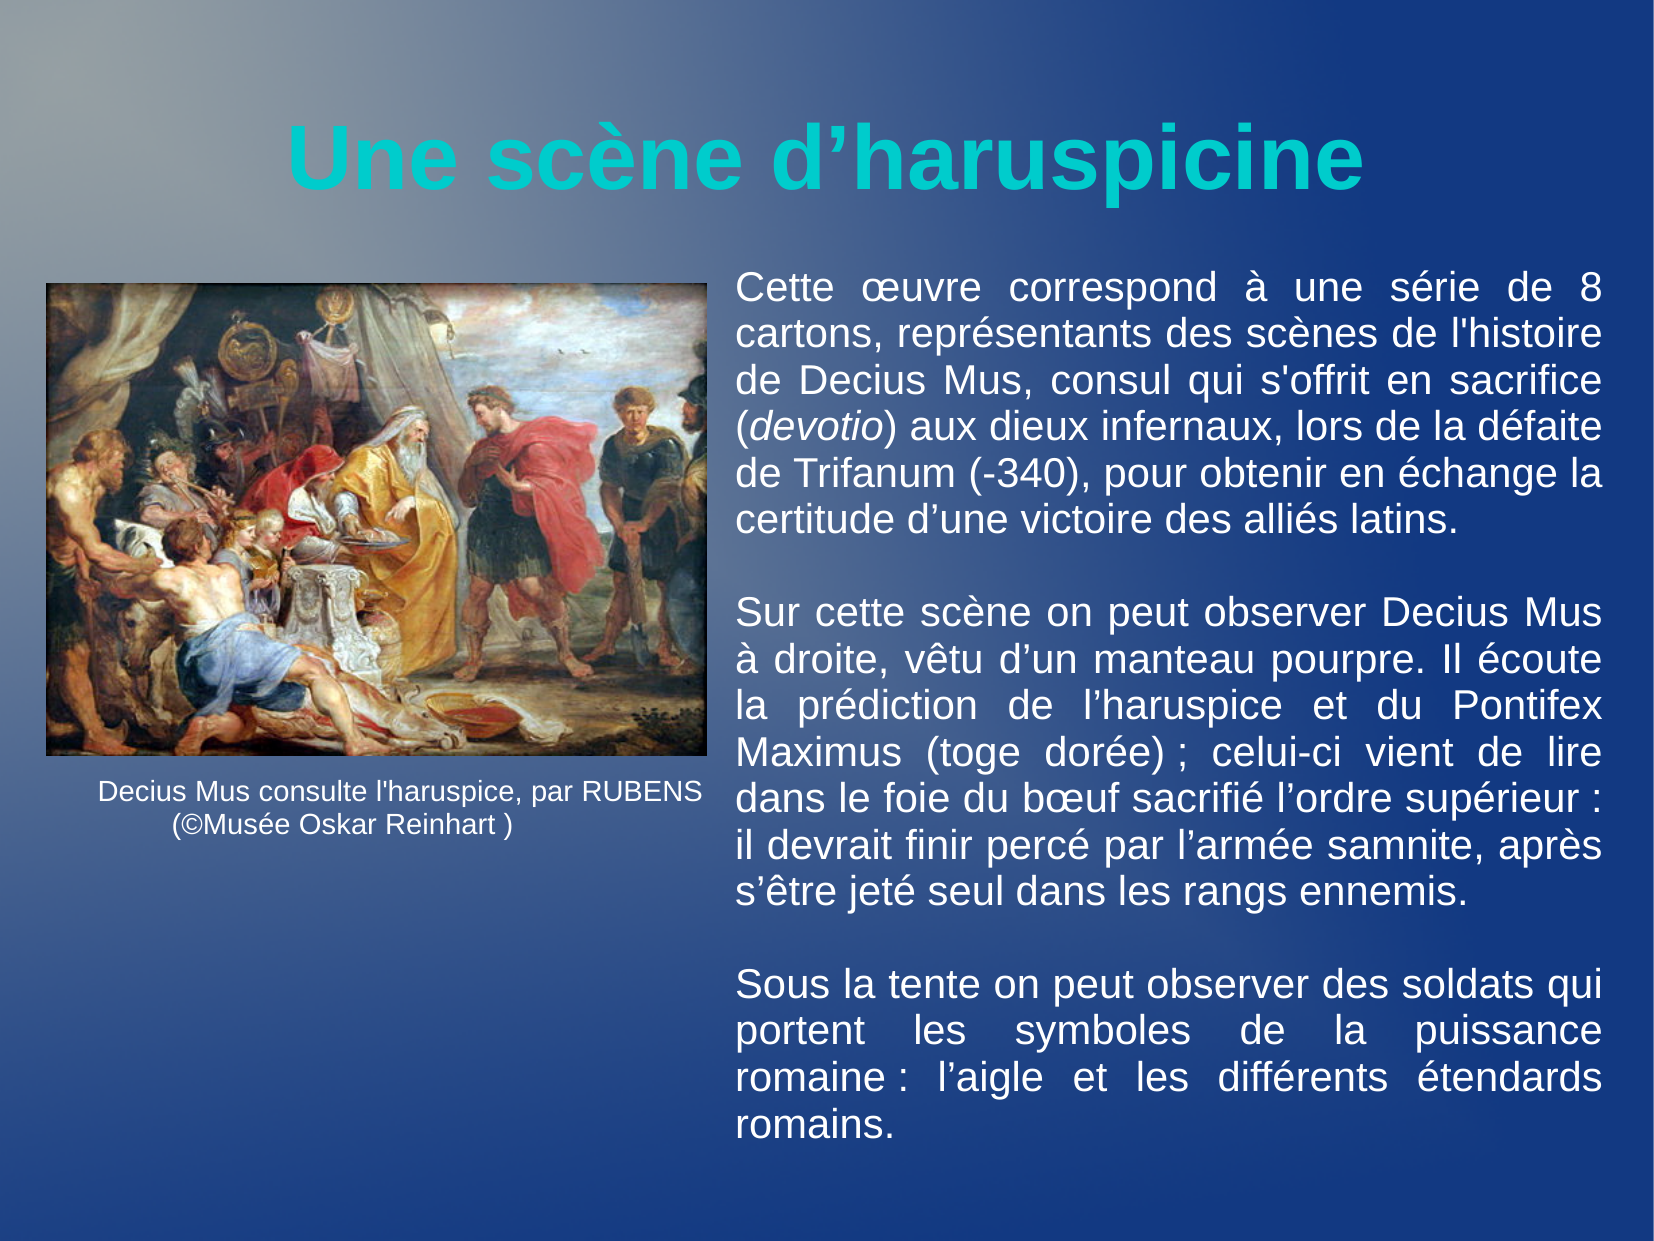

# Une scène d’haruspicine
Cette œuvre correspond à une série de 8 cartons, représentants des scènes de l'histoire de Decius Mus, consul qui s'offrit en sacrifice (devotio) aux dieux infernaux, lors de la défaite de Trifanum (-340), pour obtenir en échange la certitude d’une victoire des alliés latins.
Sur cette scène on peut observer Decius Mus à droite, vêtu d’un manteau pourpre. Il écoute la prédiction de l’haruspice et du Pontifex Maximus (toge dorée) ; celui-ci vient de lire dans le foie du bœuf sacrifié l’ordre supérieur : il devrait finir percé par l’armée samnite, après s’être jeté seul dans les rangs ennemis.
Sous la tente on peut observer des soldats qui portent les symboles de la puissance romaine : l’aigle et les différents étendards romains.
Decius Mus consulte l'haruspice, par RUBENS
 (©Musée Oskar Reinhart )